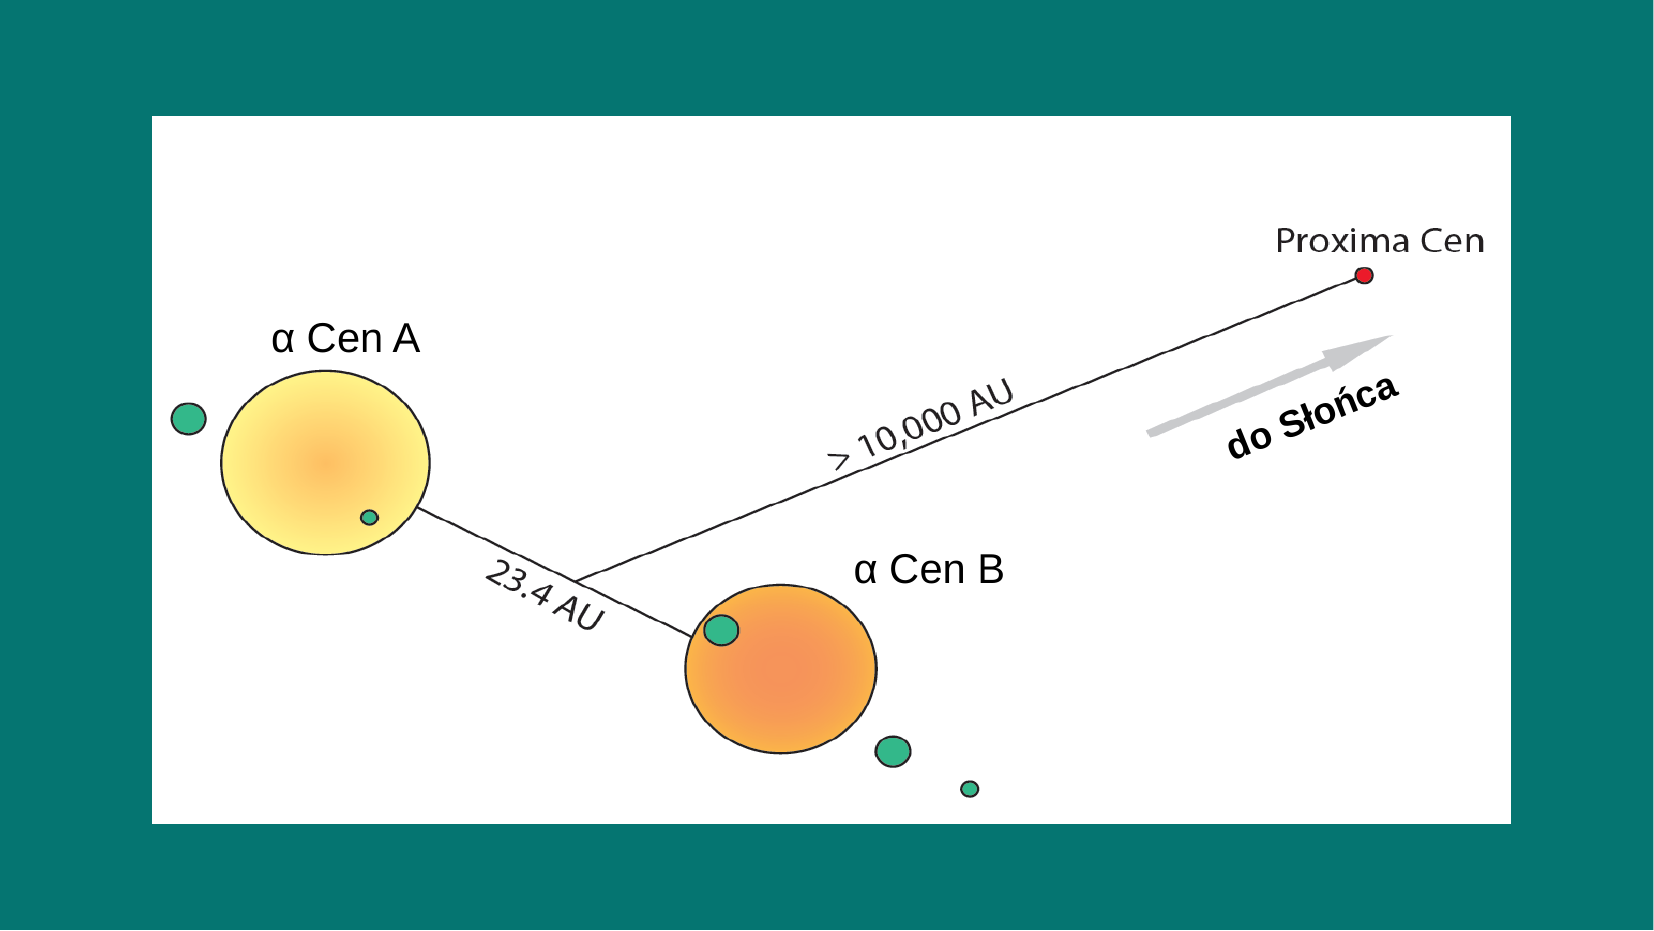

α Cen A
 do Słońca
α Cen B